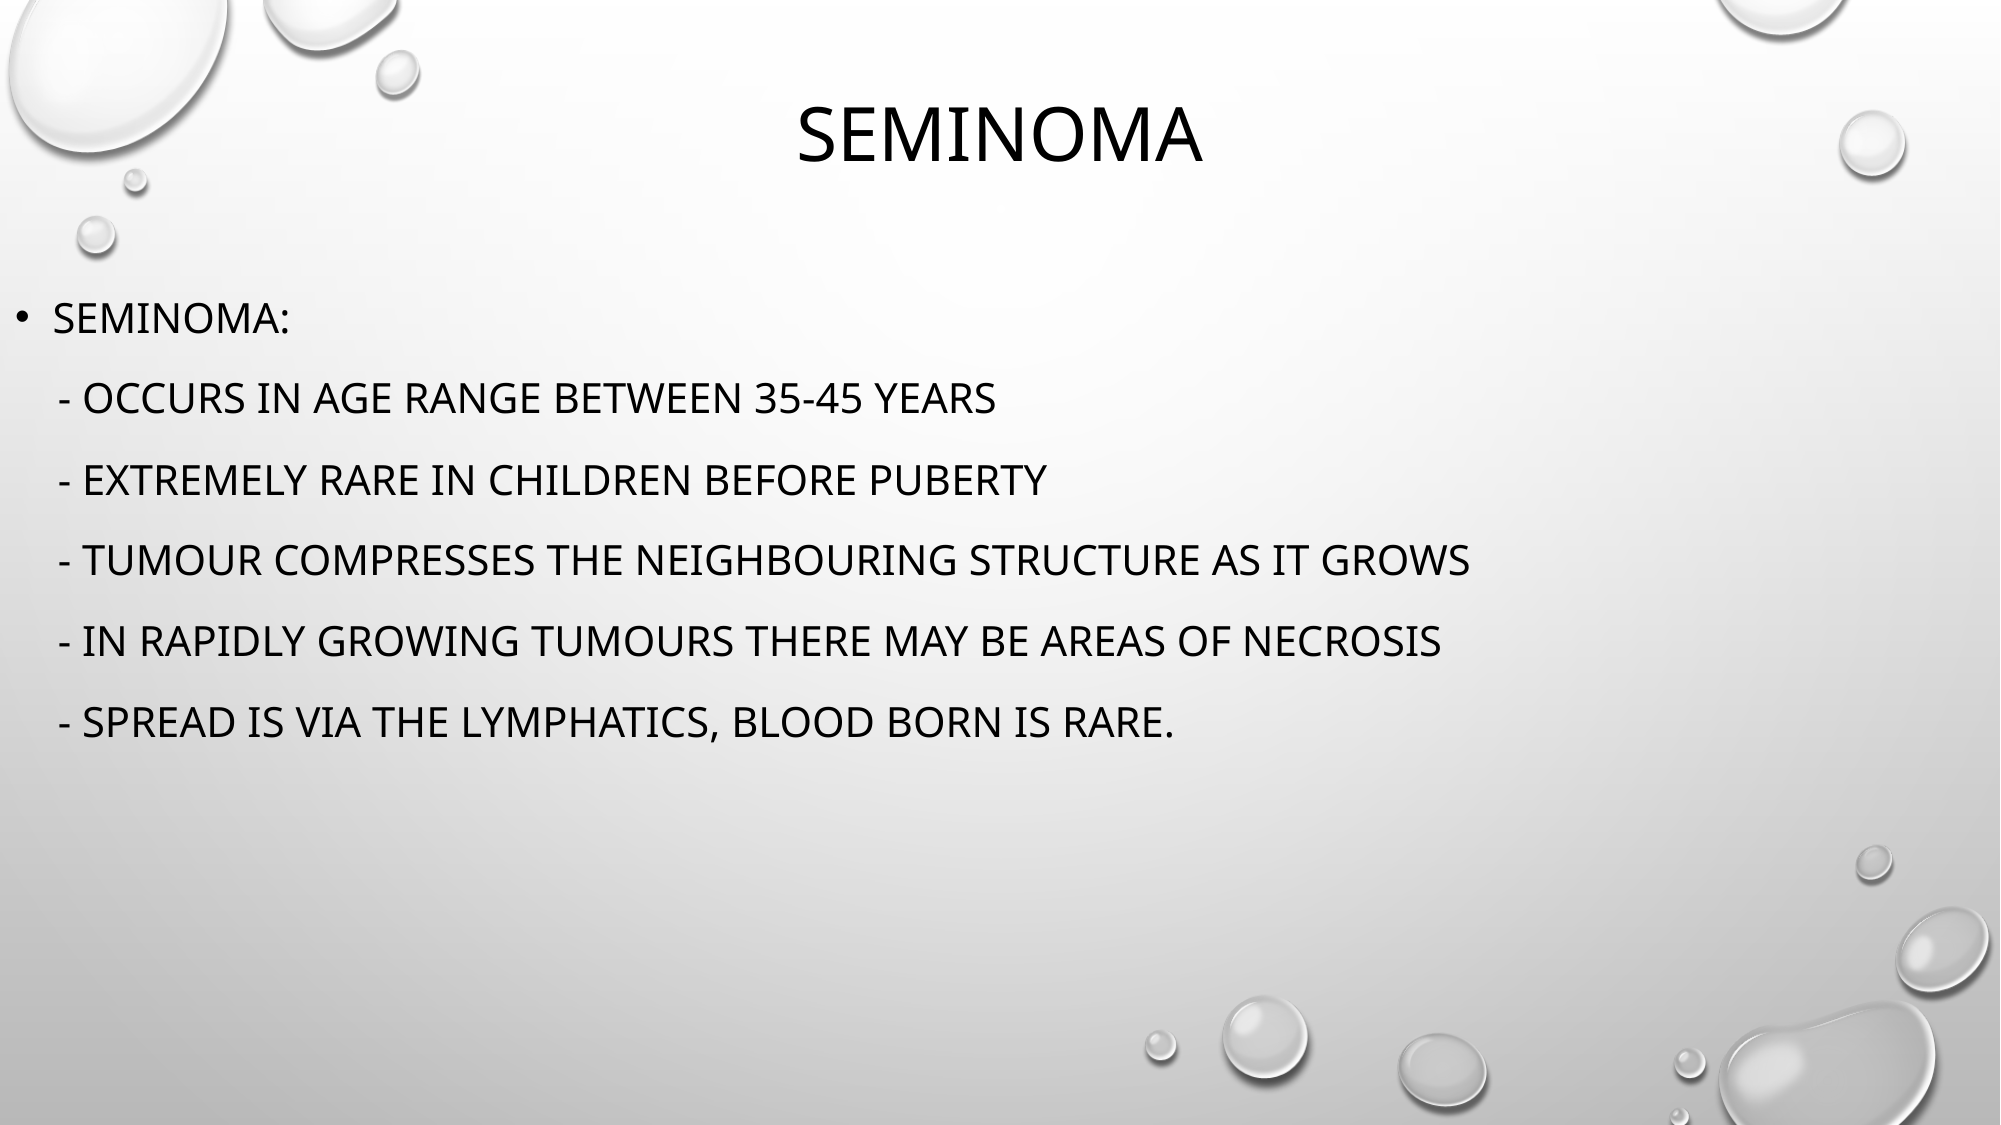

# Seminoma
Seminoma:
 - Occurs in age range between 35-45 years
 - Extremely rare in children before puberty
 - Tumour compresses the neighbouring structure as it grows
 - In rapidly growing tumours there may be areas of necrosis
 - Spread is via the lymphatics, blood born is rare.